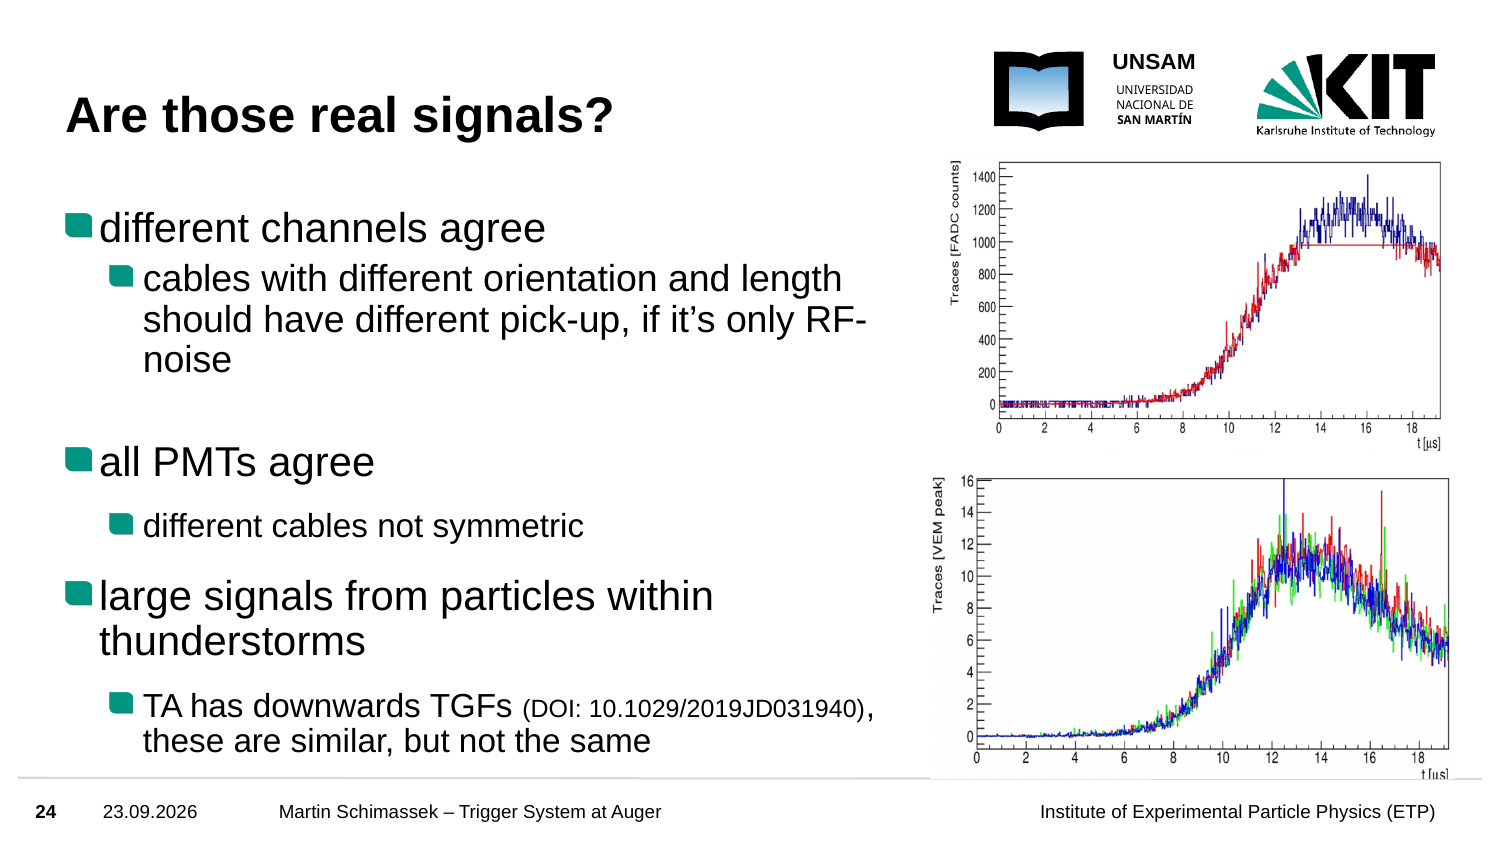

# Are those real signals?
different channels agree
cables with different orientation and length should have different pick-up, if it’s only RF-noise
all PMTs agree
different cables not symmetric
large signals from particles within thunderstorms
TA has downwards TGFs (DOI: 10.1029/2019JD031940), these are similar, but not the same